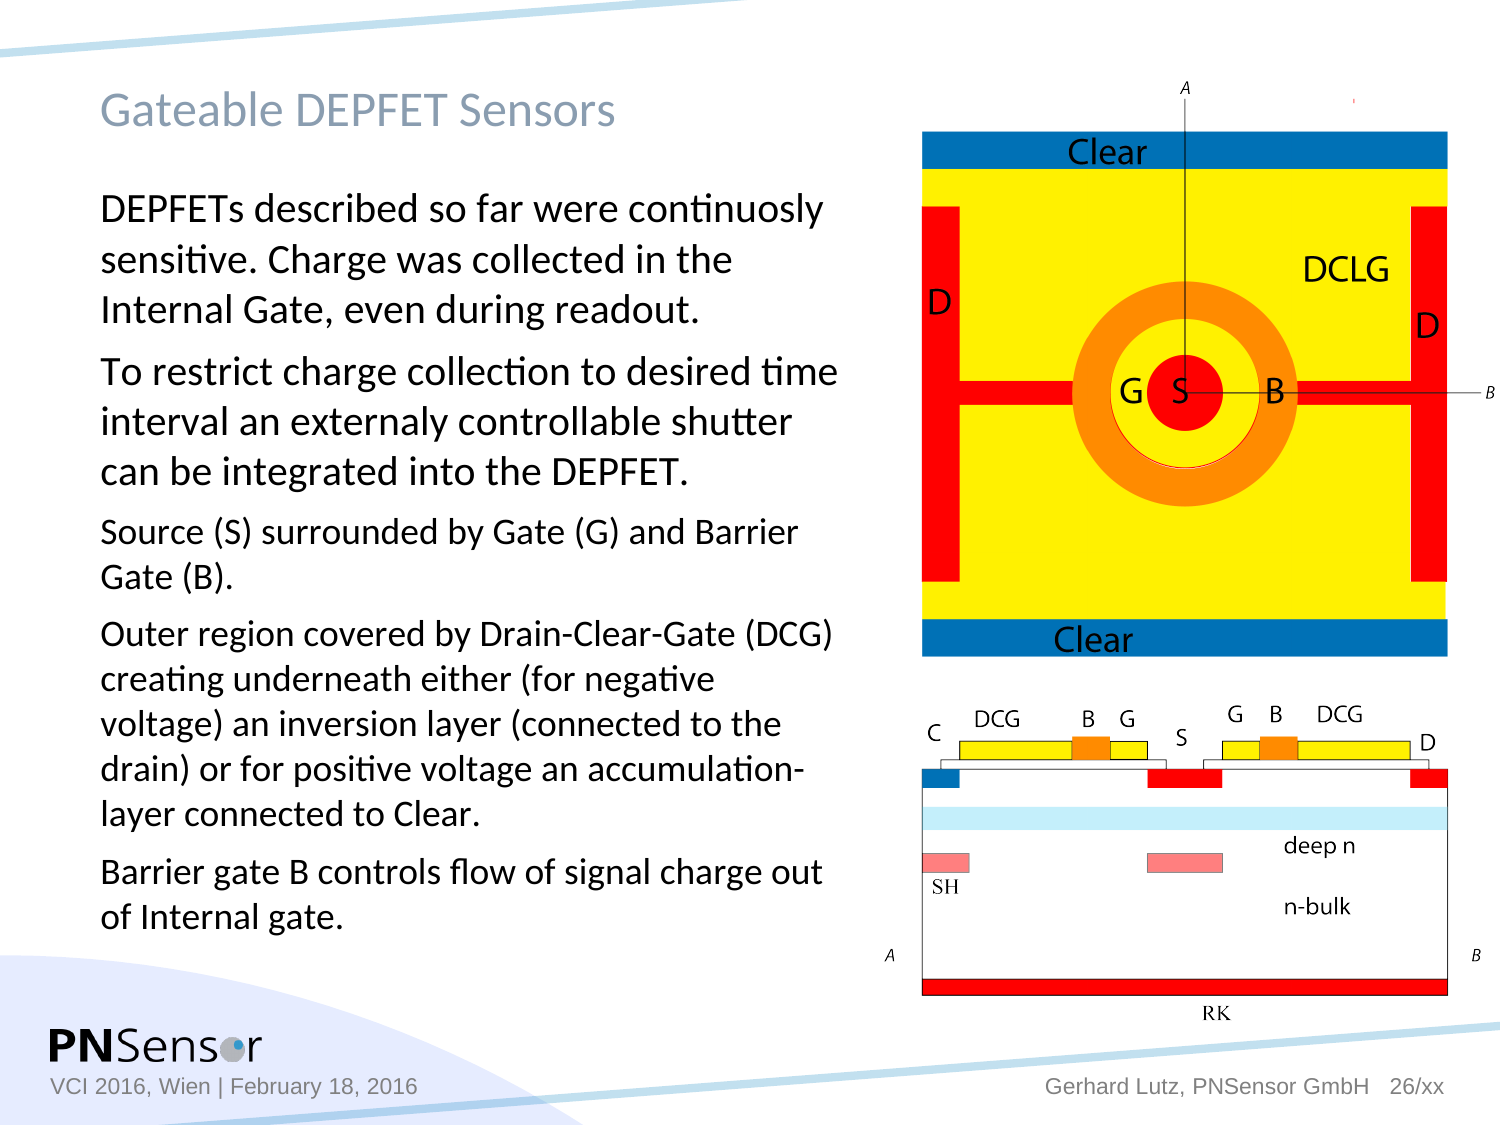

# Gateable DEPFET Sensors
DEPFETs described so far were continuosly sensitive. Charge was collected in the Internal Gate, even during readout.
To restrict charge collection to desired time interval an externaly controllable shutter can be integrated into the DEPFET.
Source (S) surrounded by Gate (G) and Barrier Gate (B).
Outer region covered by Drain-Clear-Gate (DCG) creating underneath either (for negative voltage) an inversion layer (connected to the drain) or for positive voltage an accumulation-layer connected to Clear.
Barrier gate B controls flow of signal charge out of Internal gate.